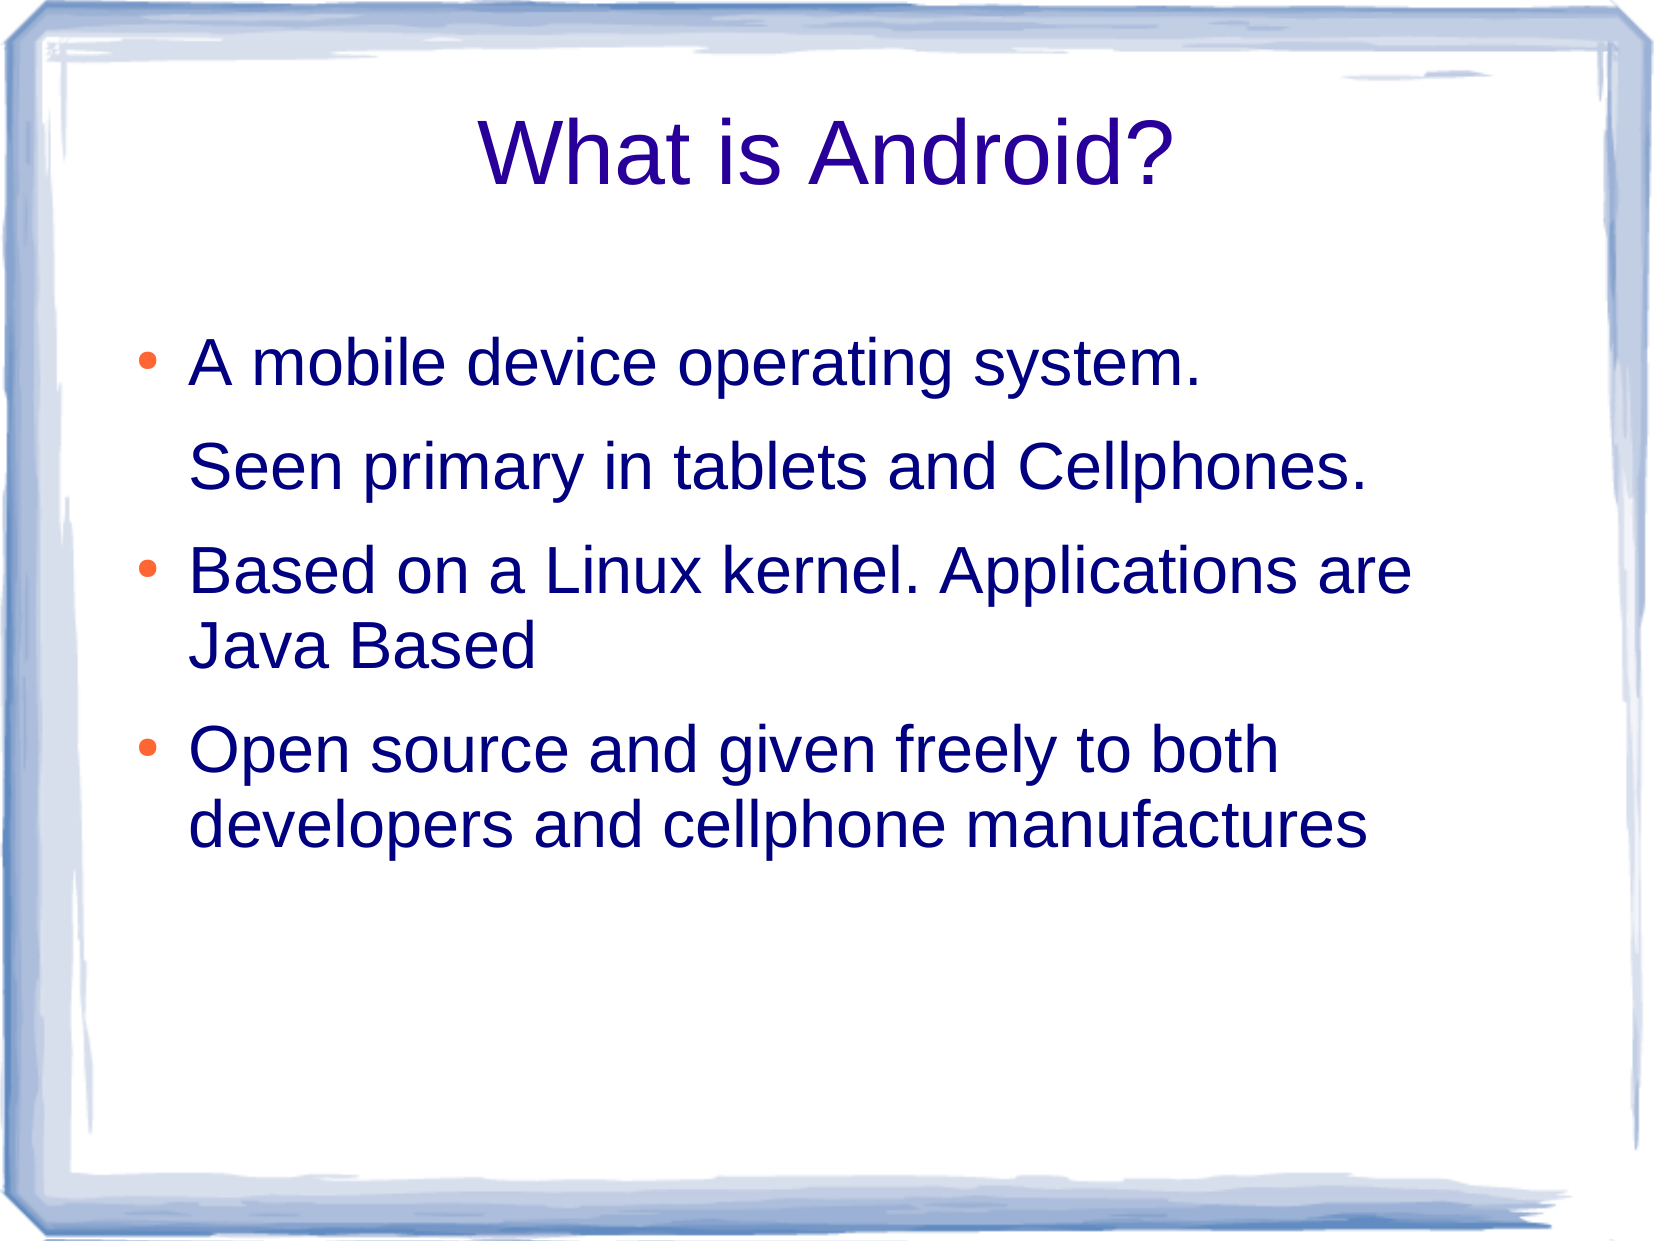

# What is Android?
A mobile device operating system.
Seen primary in tablets and Cellphones.
Based on a Linux kernel. Applications are Java Based
Open source and given freely to both developers and cellphone manufactures